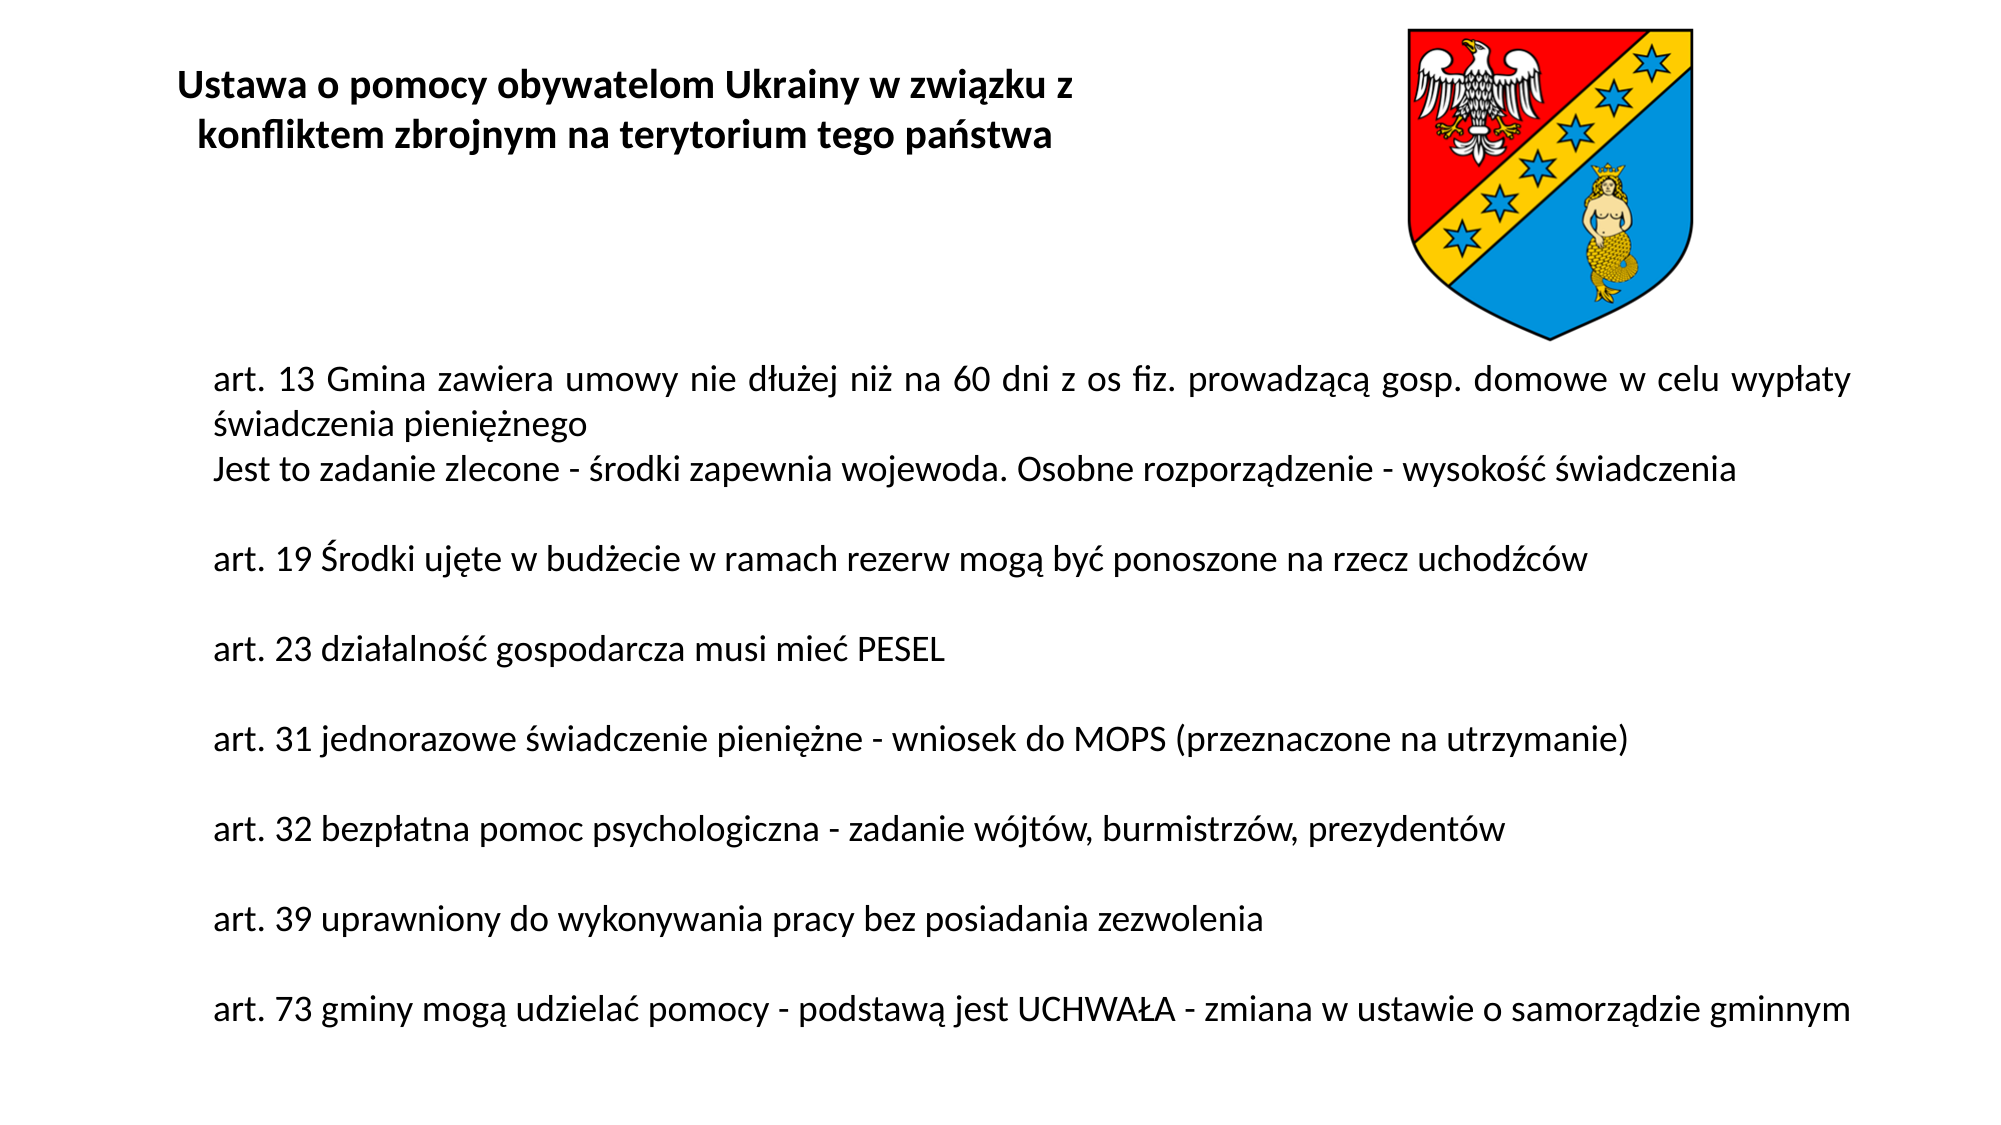

Ustawa o pomocy obywatelom Ukrainy w związku z konfliktem zbrojnym na terytorium tego państwa
art. 13 Gmina zawiera umowy nie dłużej niż na 60 dni z os fiz. prowadzącą gosp. domowe w celu wypłaty świadczenia pieniężnego
Jest to zadanie zlecone - środki zapewnia wojewoda. Osobne rozporządzenie - wysokość świadczenia
art. 19 Środki ujęte w budżecie w ramach rezerw mogą być ponoszone na rzecz uchodźców
art. 23 działalność gospodarcza musi mieć PESEL
art. 31 jednorazowe świadczenie pieniężne - wniosek do MOPS (przeznaczone na utrzymanie)
art. 32 bezpłatna pomoc psychologiczna - zadanie wójtów, burmistrzów, prezydentów
art. 39 uprawniony do wykonywania pracy bez posiadania zezwolenia
art. 73 gminy mogą udzielać pomocy - podstawą jest UCHWAŁA - zmiana w ustawie o samorządzie gminnym